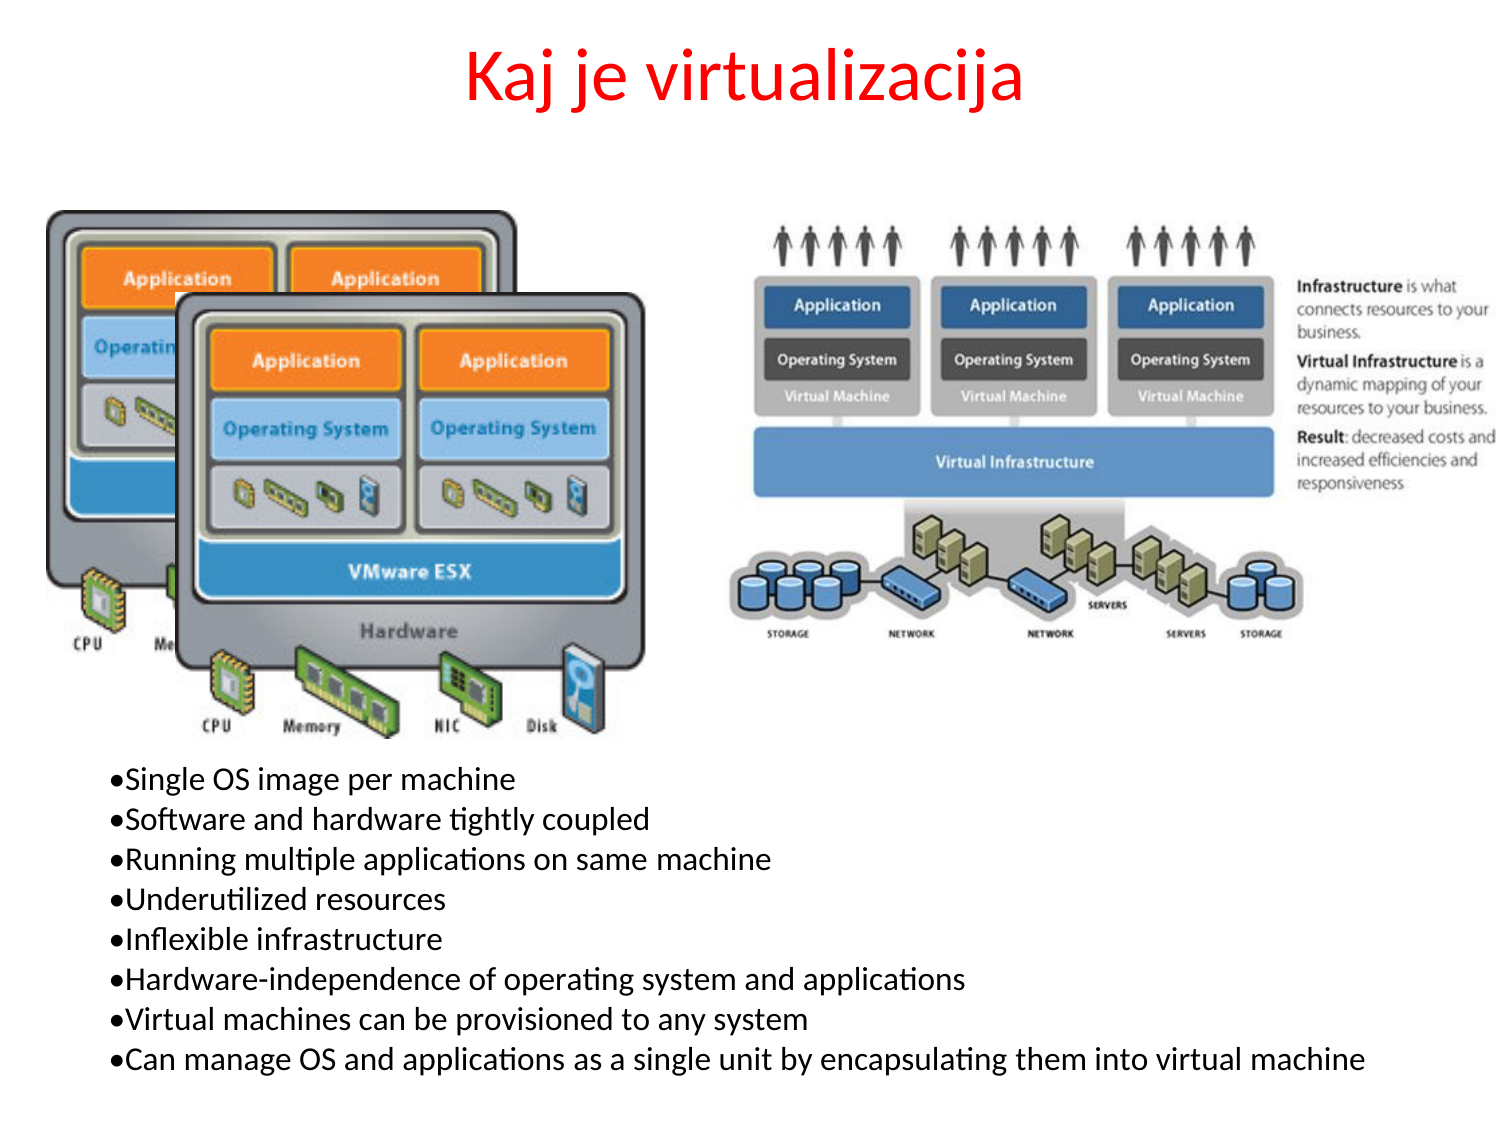

# Kaj je virtualizacija
•Single OS image per machine
•Software and hardware tightly coupled
•Running multiple applications on same machine
•Underutilized resources
•Inflexible infrastructure
•Hardware-independence of operating system and applications
•Virtual machines can be provisioned to any system
•Can manage OS and applications as a single unit by encapsulating them into virtual machine